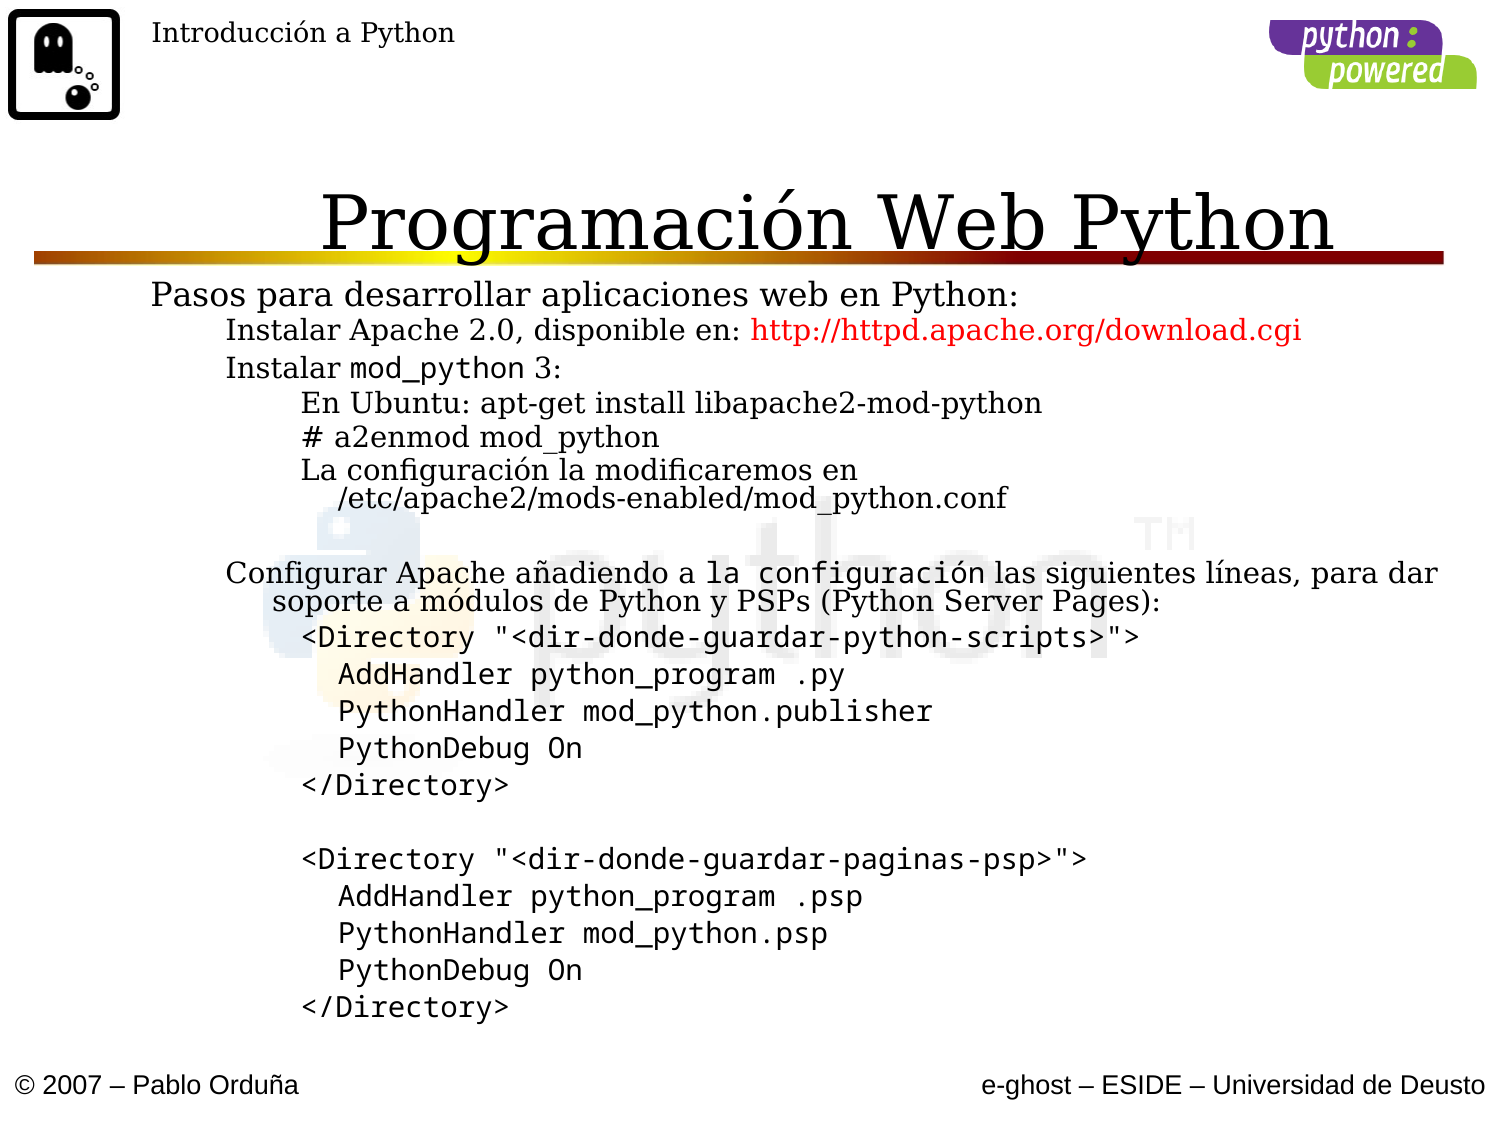

# Programación Web Python
Pasos para desarrollar aplicaciones web en Python:
Instalar Apache 2.0, disponible en: http://httpd.apache.org/download.cgi
Instalar mod_python 3:
En Ubuntu: apt-get install libapache2-mod-python
# a2enmod mod_python
La configuración la modificaremos en /etc/apache2/mods-enabled/mod_python.conf
Configurar Apache añadiendo a la configuración las siguientes líneas, para dar soporte a módulos de Python y PSPs (Python Server Pages):
<Directory "<dir-donde-guardar-python-scripts>">
	AddHandler python_program .py
	PythonHandler mod_python.publisher
	PythonDebug On
</Directory>
<Directory "<dir-donde-guardar-paginas-psp>">
	AddHandler python_program .psp
 	PythonHandler mod_python.psp
	PythonDebug On
</Directory>